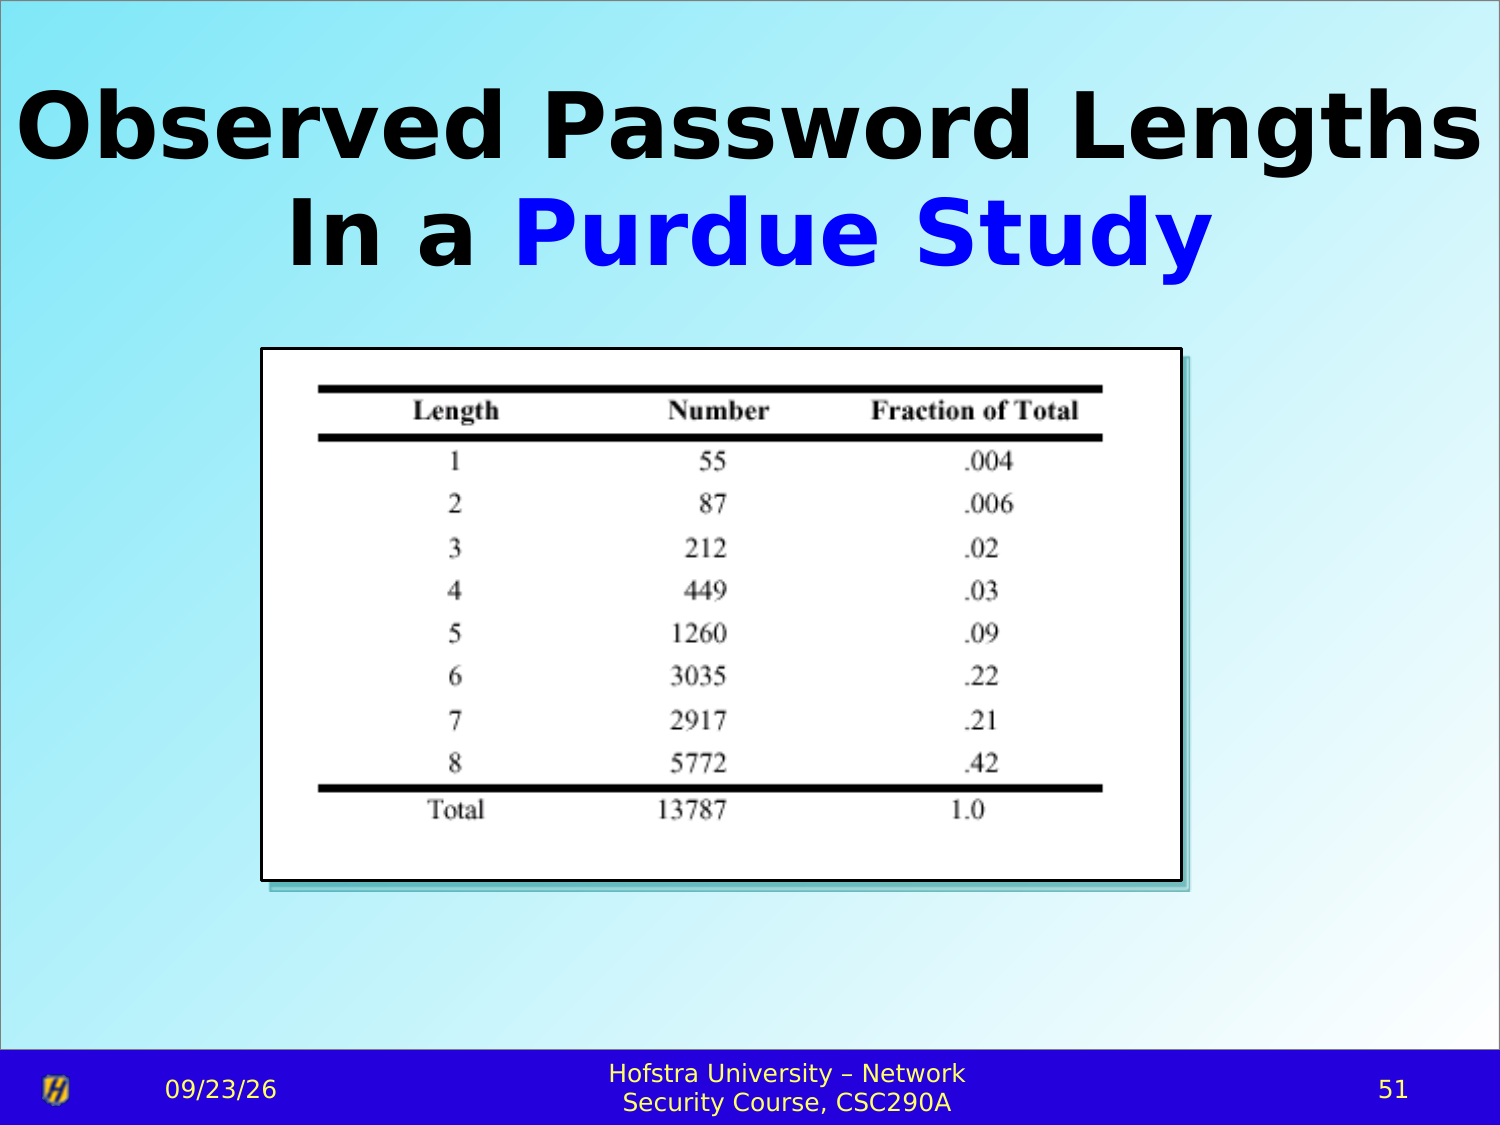

# Observed Password Lengths In a Purdue Study
51